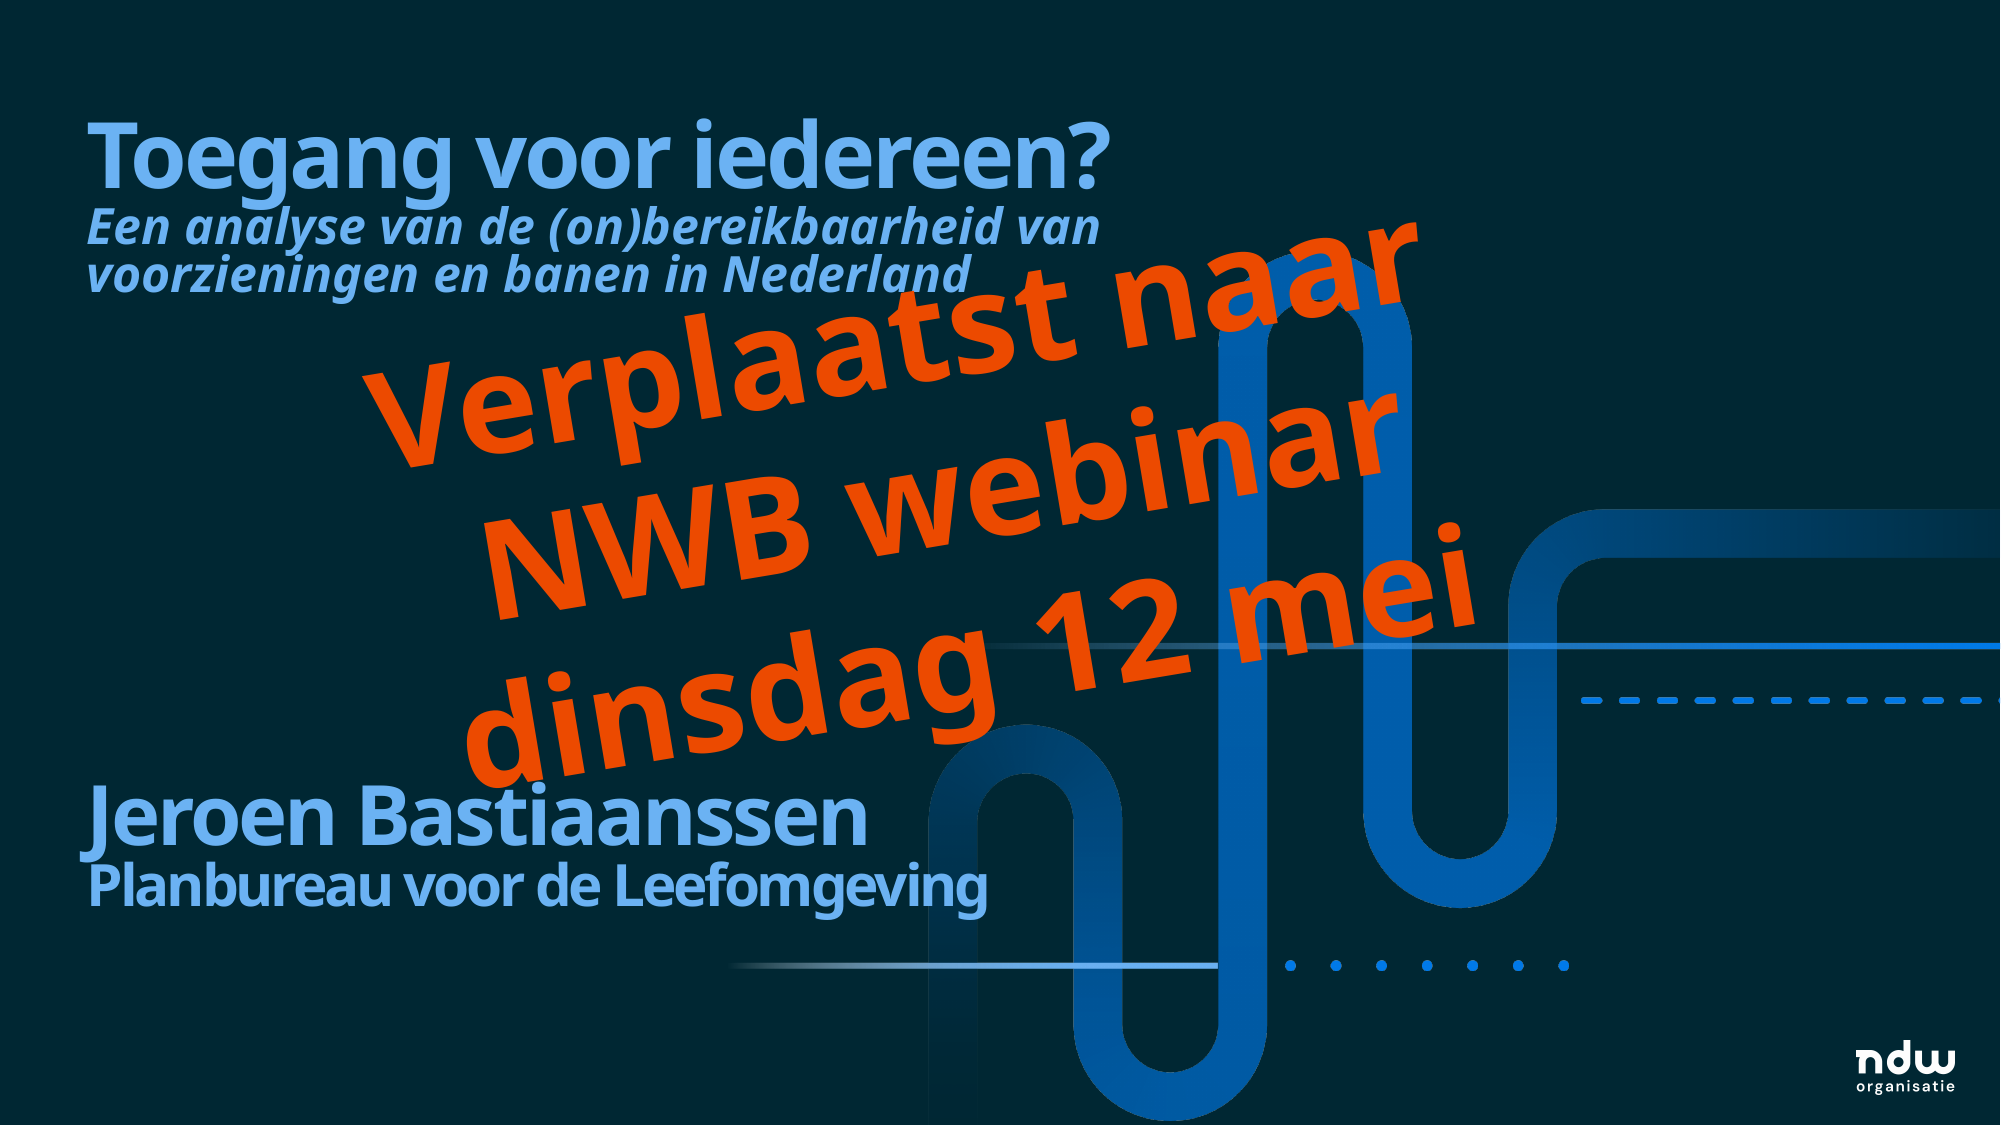

# Toegang voor iedereen?  Een analyse van de (on)bereikbaarheid van voorzieningen en banen in Nederland Jeroen Bastiaanssen Planbureau voor de Leefomgeving
Verplaatst naar
NWB webinar
dinsdag 12 mei